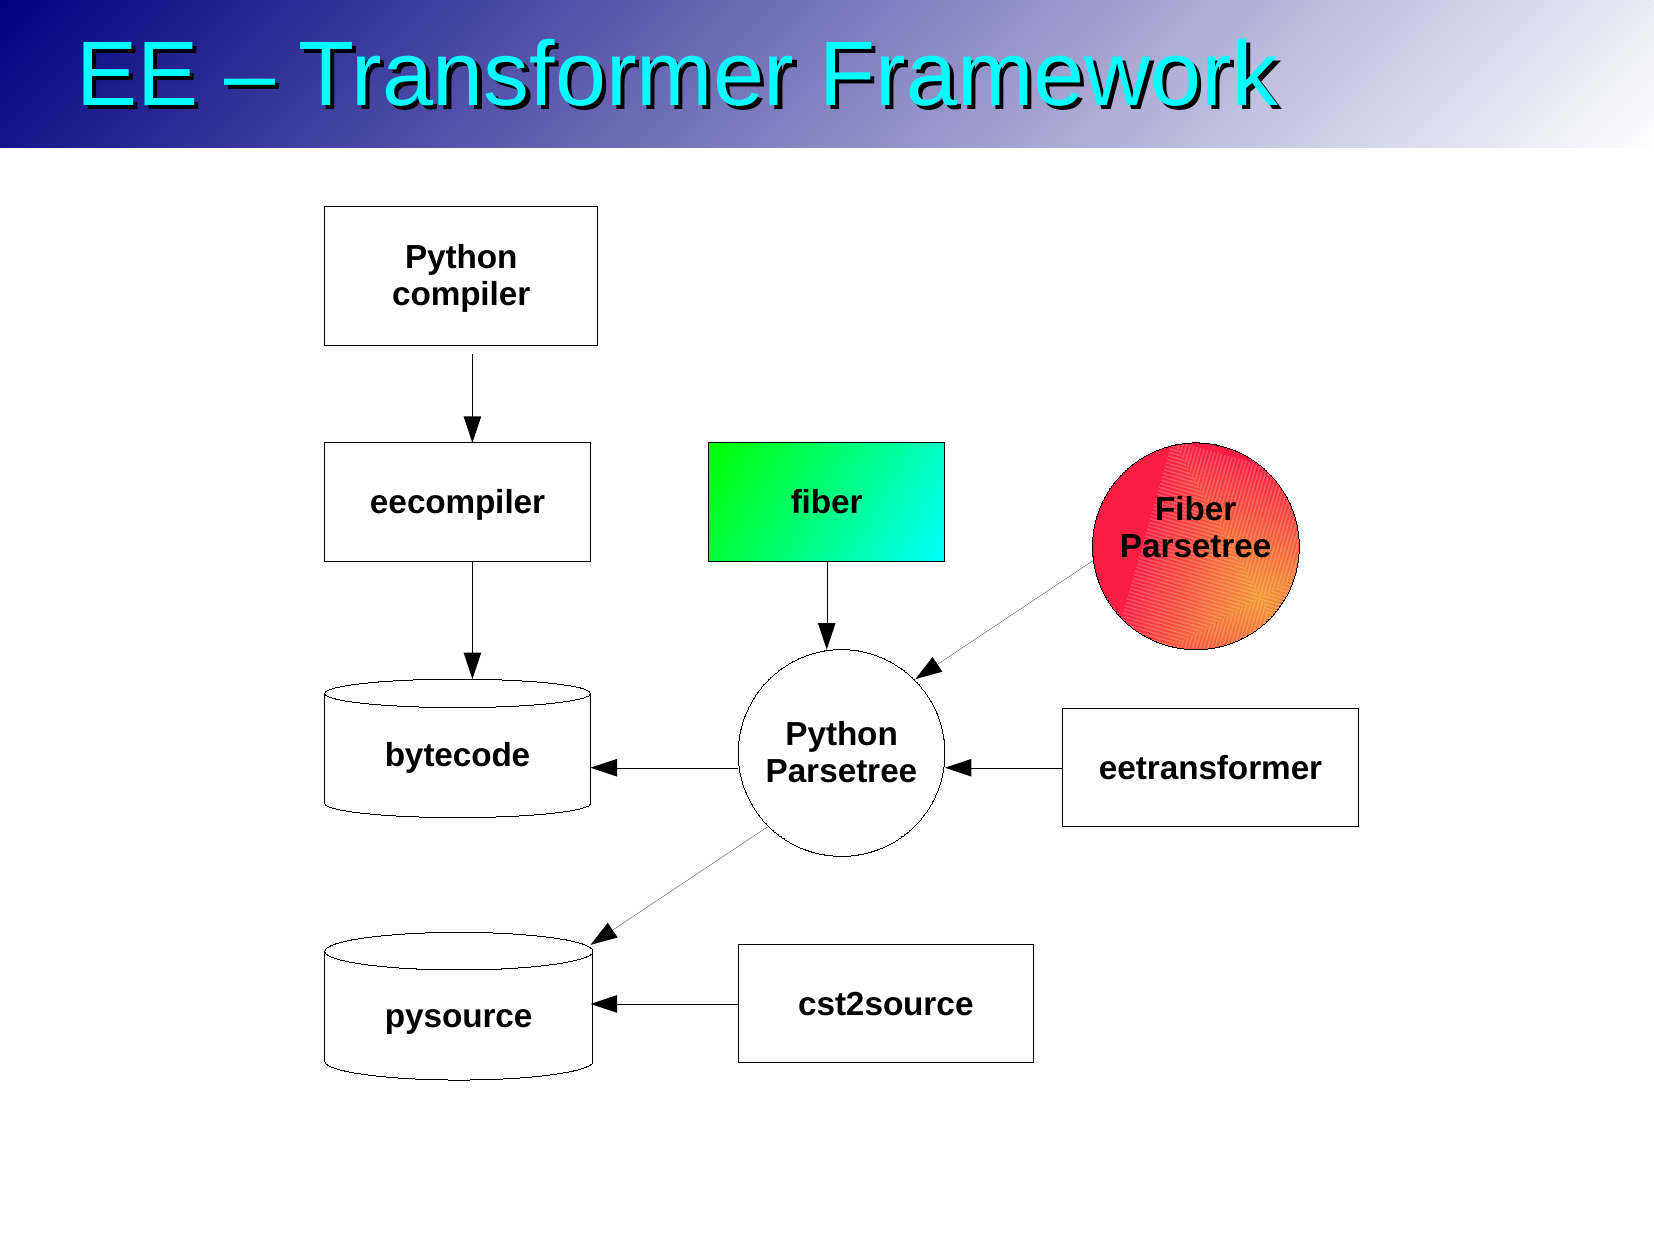

# EE – Transformer Framework
Python
compiler
eecompiler
fiber
Fiber
Parsetree
Python
Parsetree
bytecode
eetransformer
pysource
cst2source